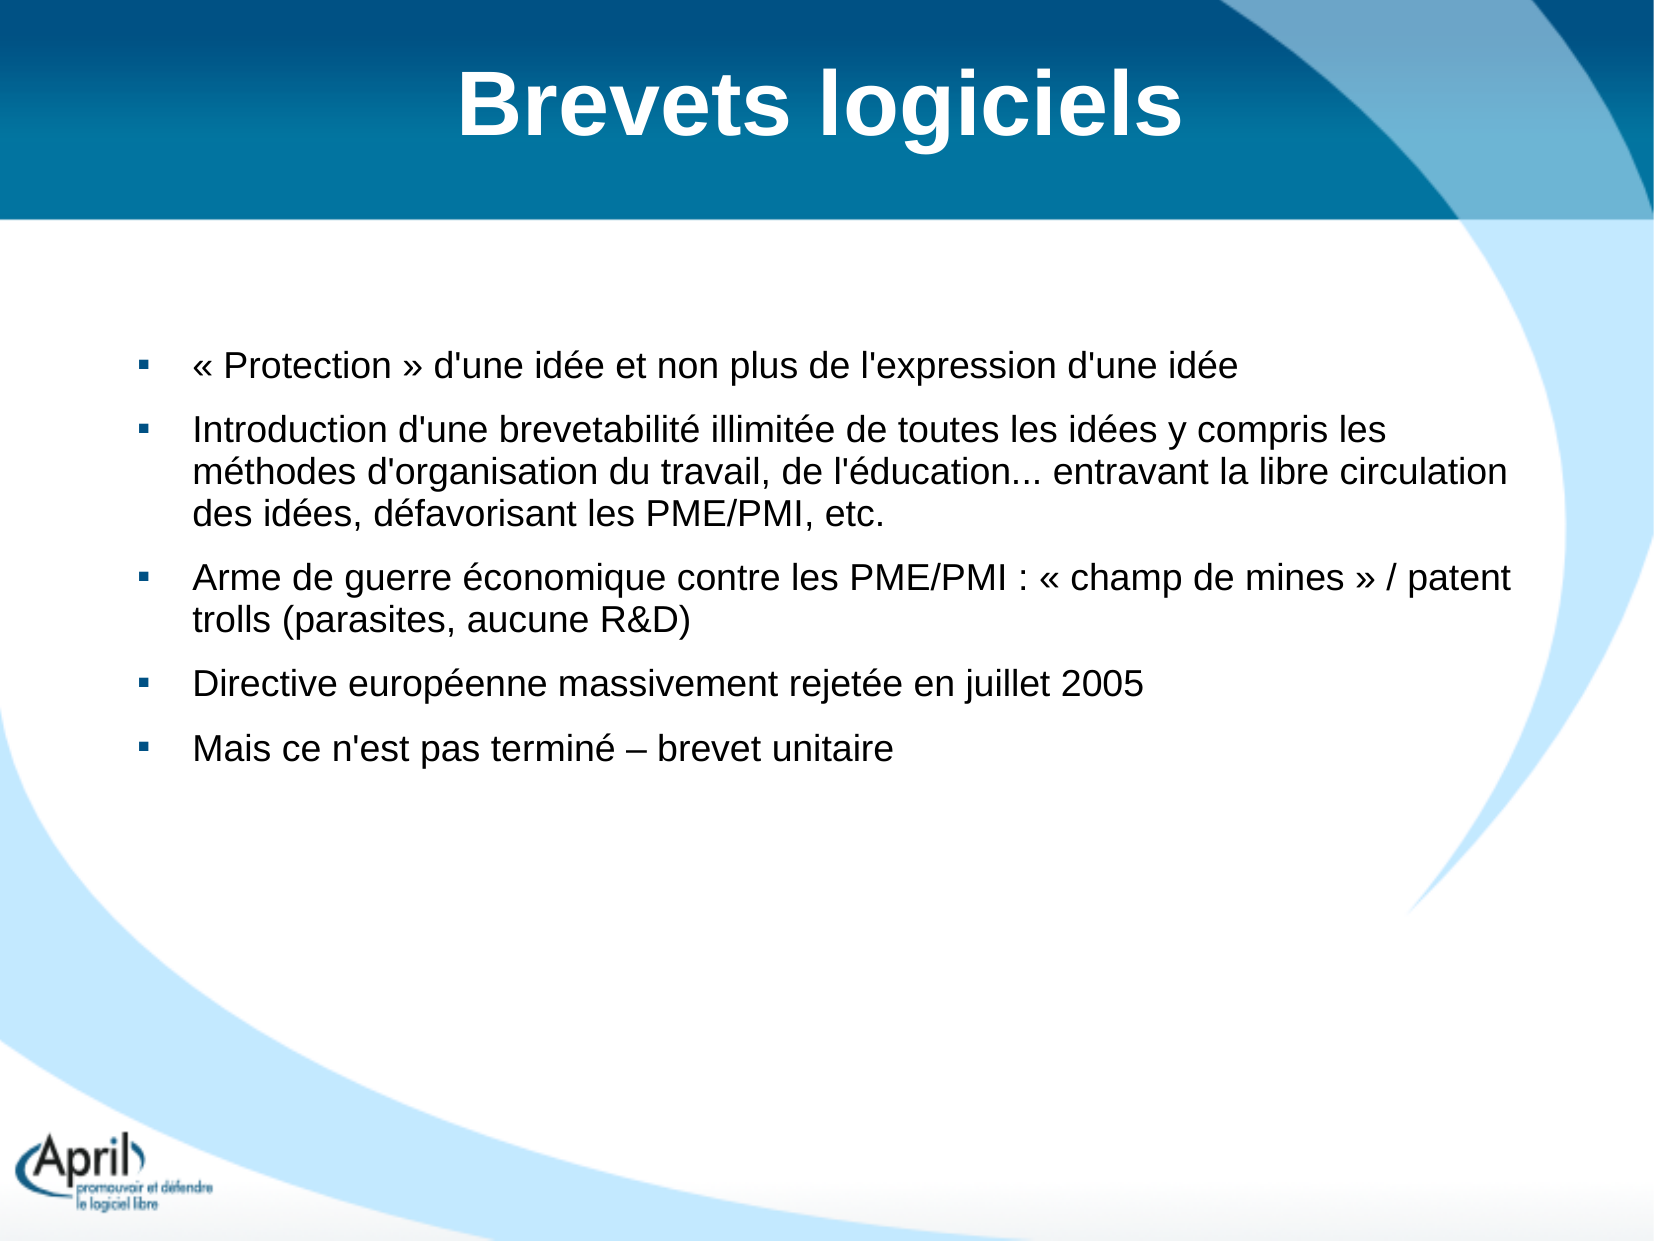

# Brevets logiciels
« Protection » d'une idée et non plus de l'expression d'une idée
Introduction d'une brevetabilité illimitée de toutes les idées y compris les méthodes d'organisation du travail, de l'éducation... entravant la libre circulation des idées, défavorisant les PME/PMI, etc.
Arme de guerre économique contre les PME/PMI : « champ de mines » / patent trolls (parasites, aucune R&D)
Directive européenne massivement rejetée en juillet 2005
Mais ce n'est pas terminé – brevet unitaire